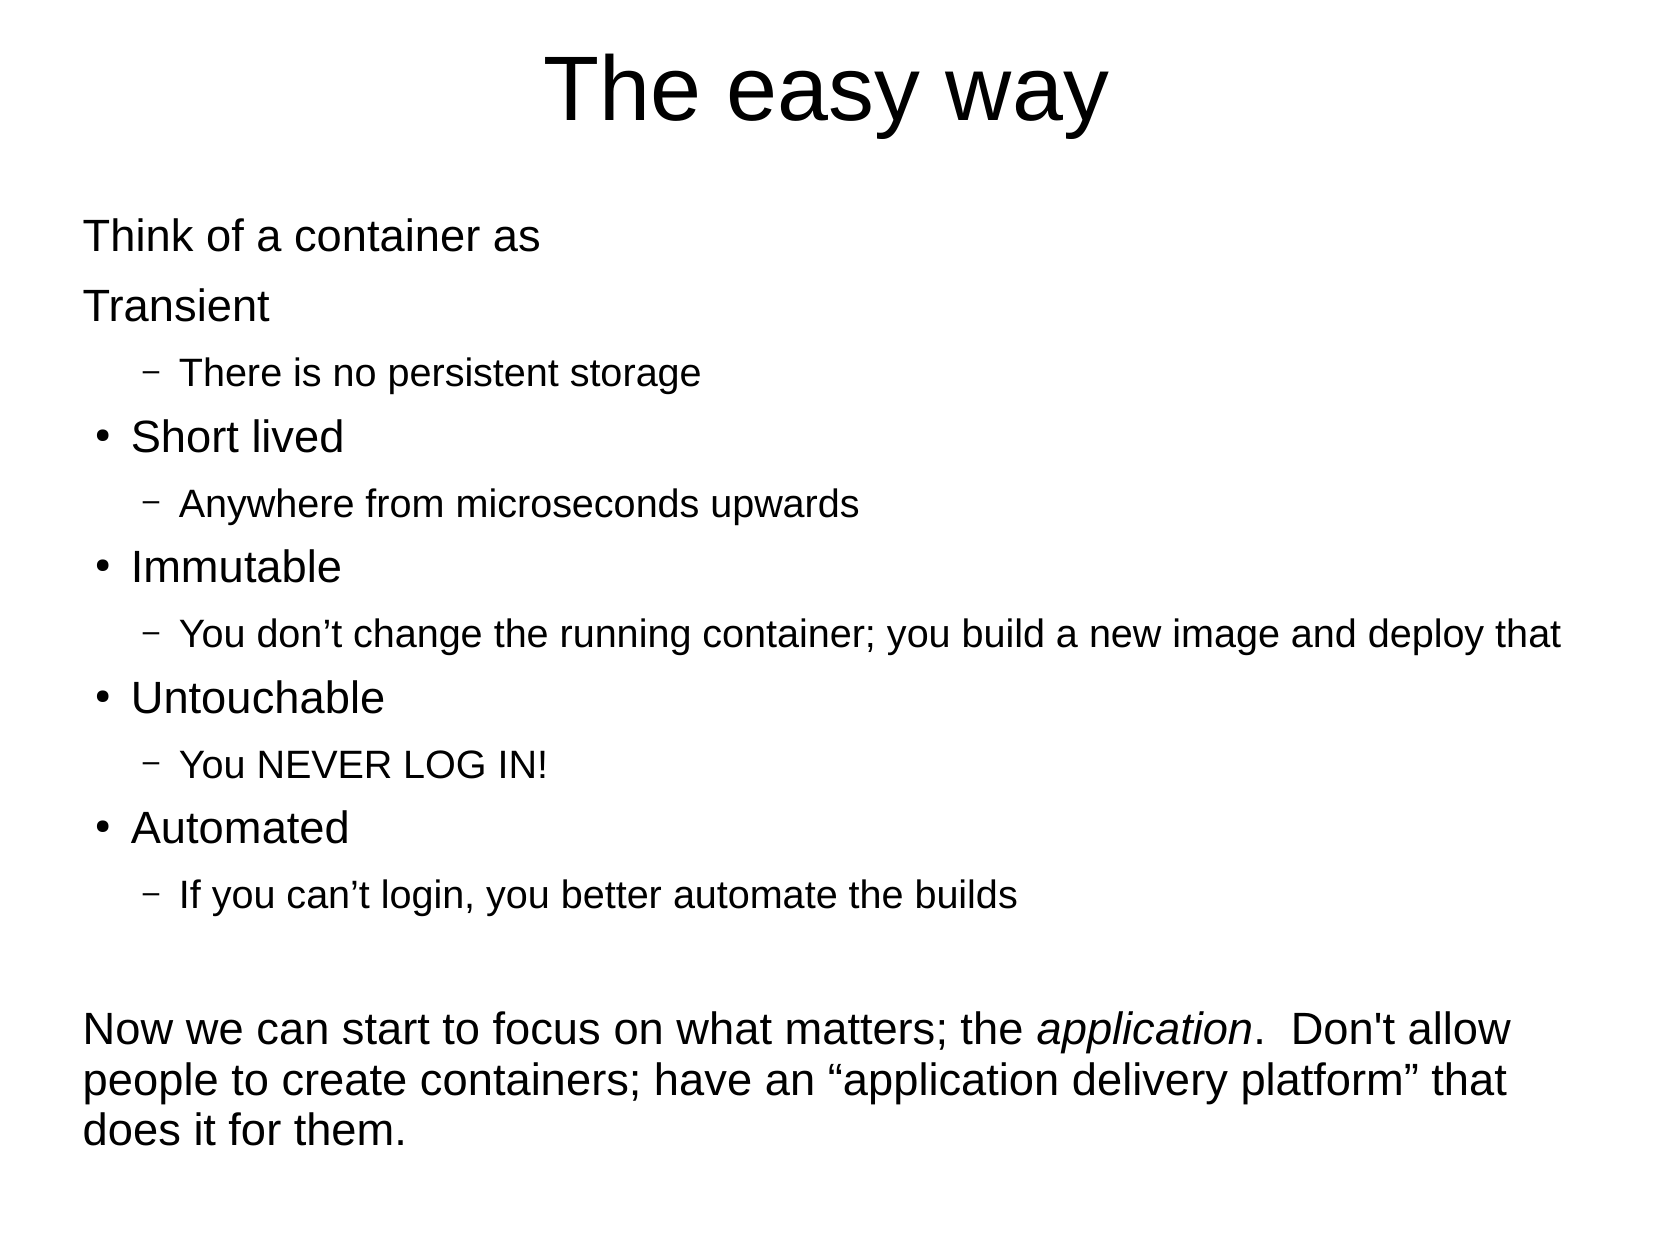

# The easy way
Think of a container as
Transient
There is no persistent storage
Short lived
Anywhere from microseconds upwards
Immutable
You don’t change the running container; you build a new image and deploy that
Untouchable
You NEVER LOG IN!
Automated
If you can’t login, you better automate the builds
Now we can start to focus on what matters; the application. Don't allow people to create containers; have an “application delivery platform” that does it for them.